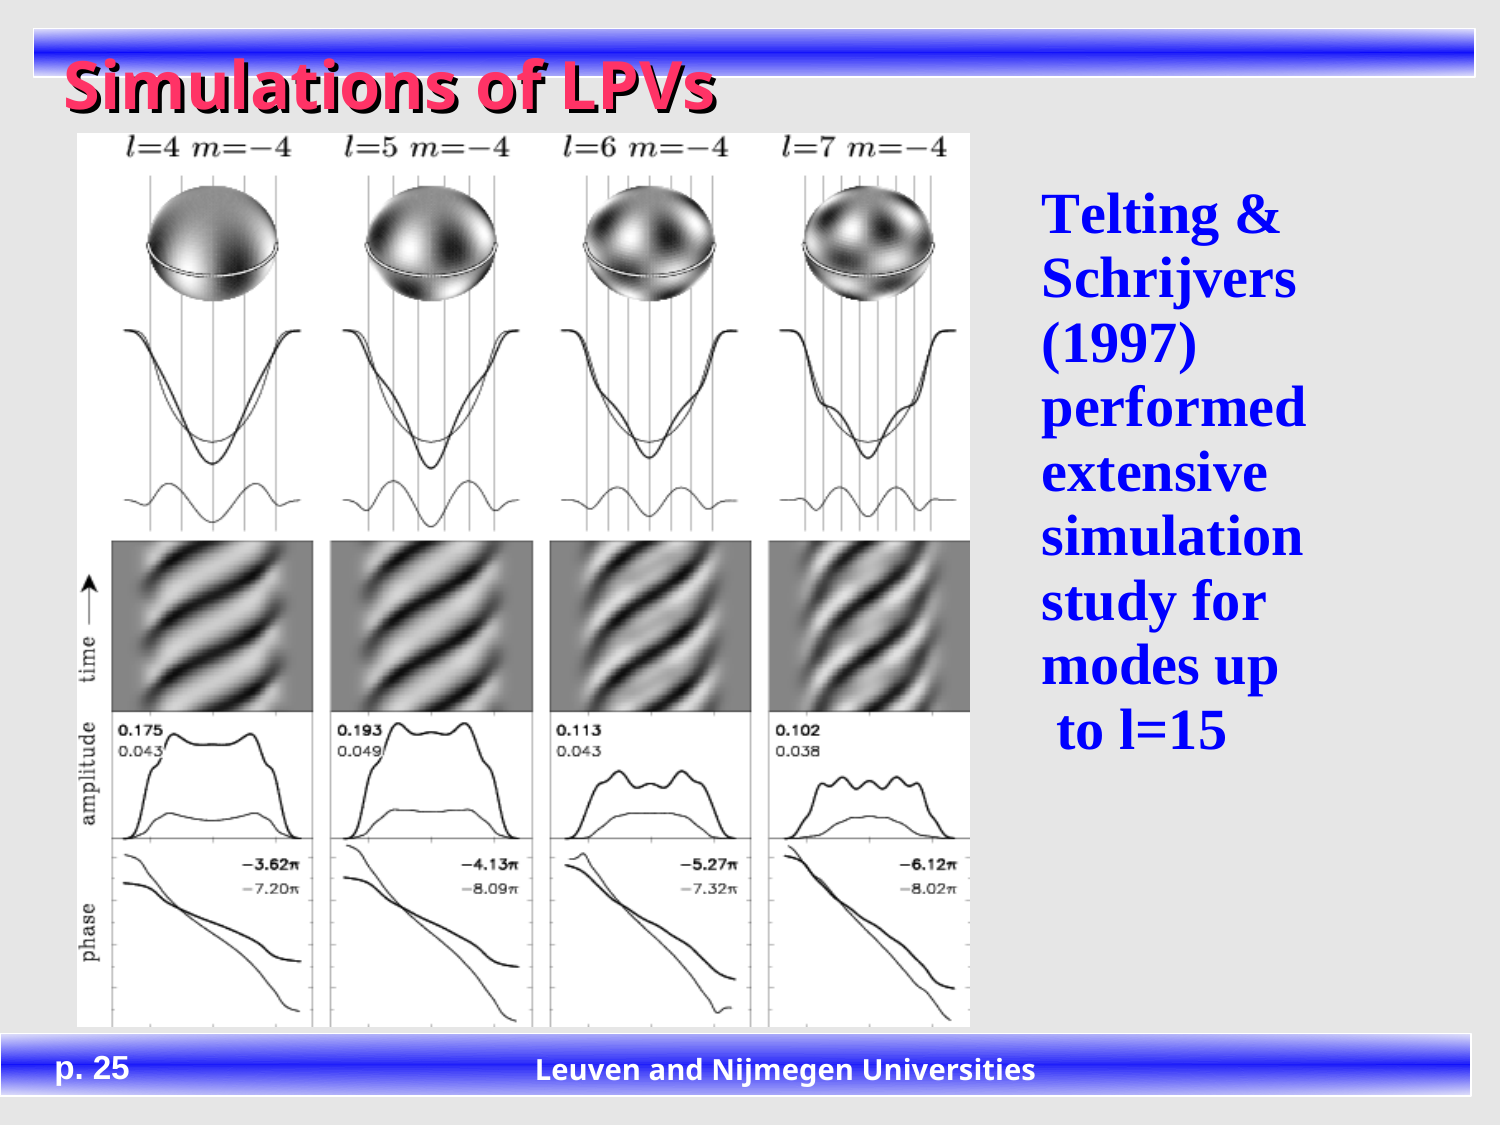

# Simulations of LPVs
Telting & Schrijvers (1997)
performed extensive simulation study for
modes up
 to l=15